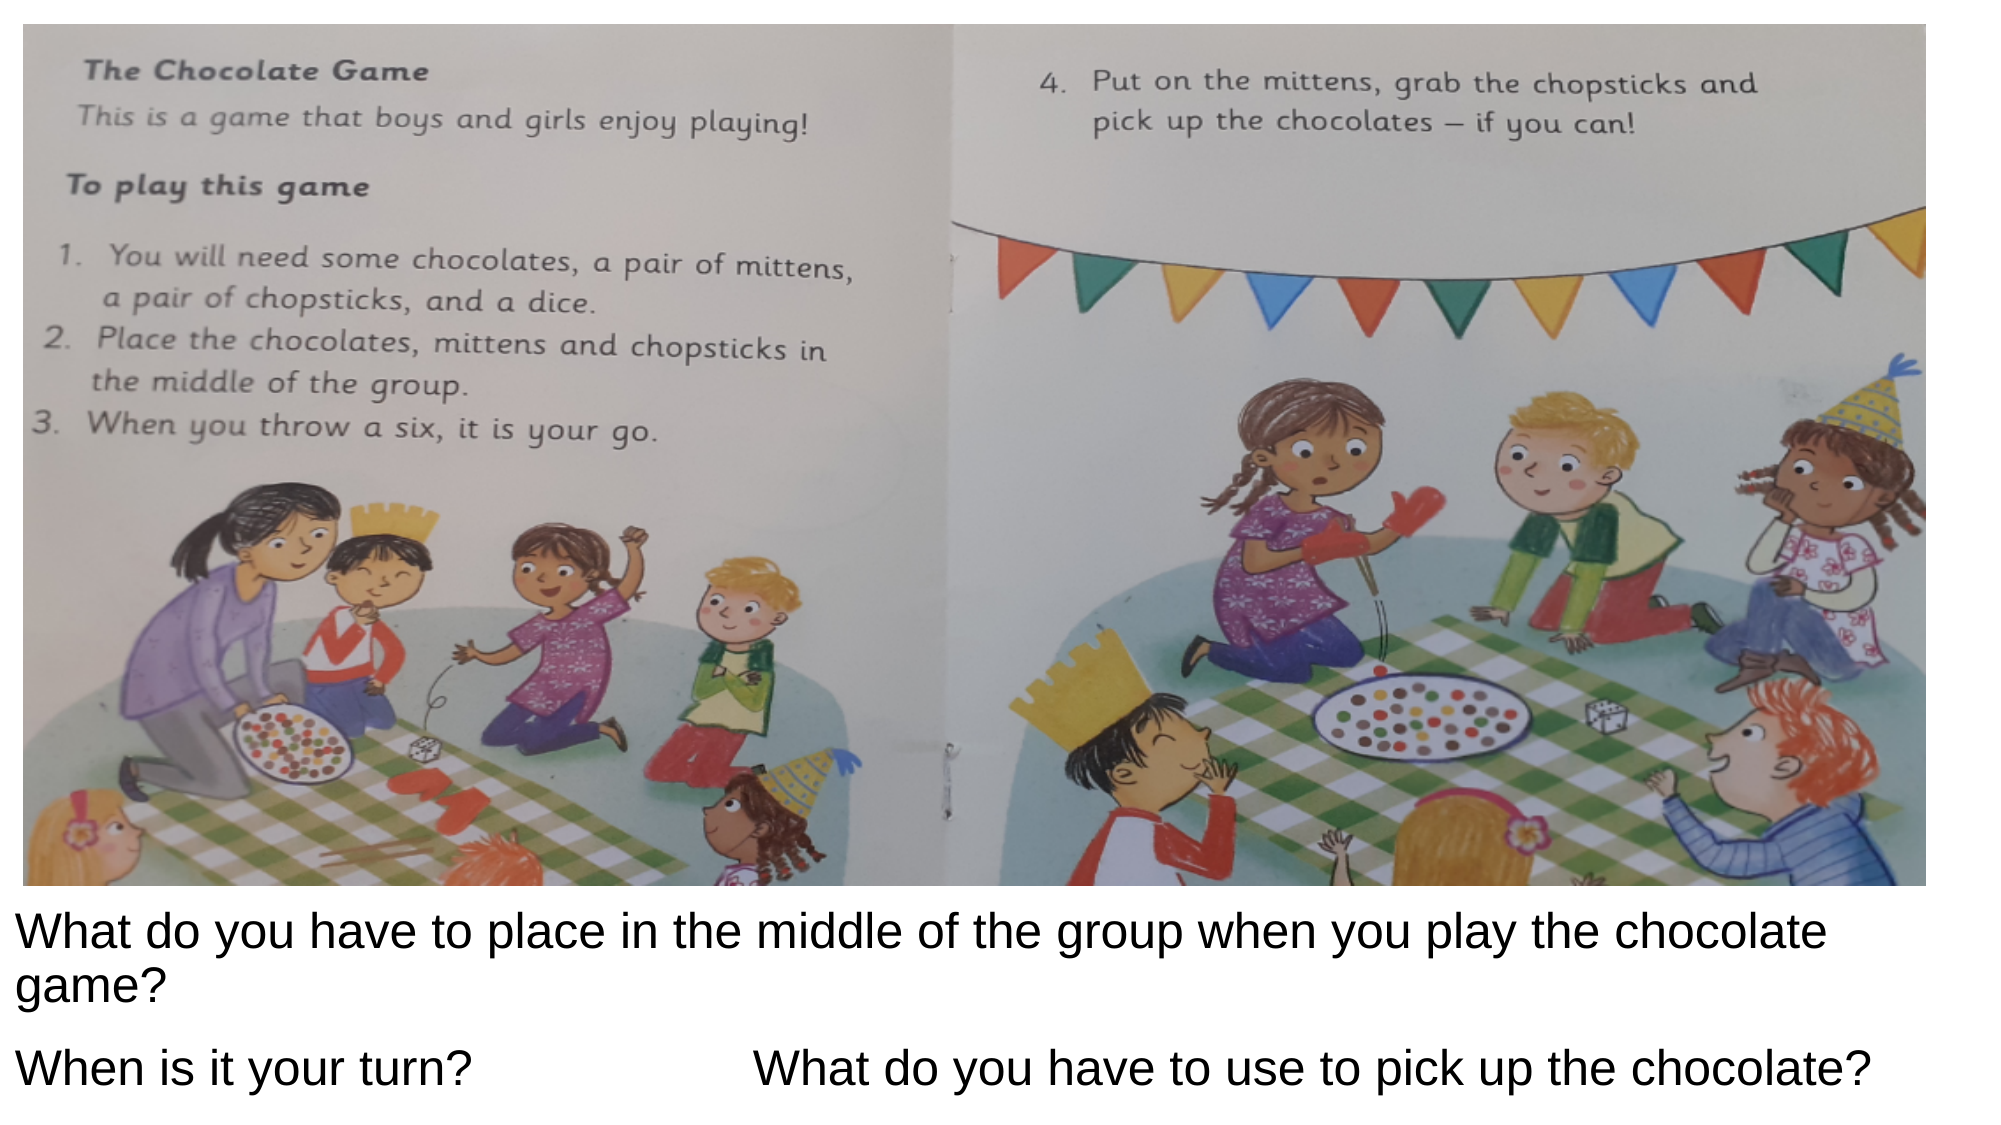

# What do you have to place in the middle of the group when you play the chocolate game?
When is it your turn?				What do you have to use to pick up the chocolate?